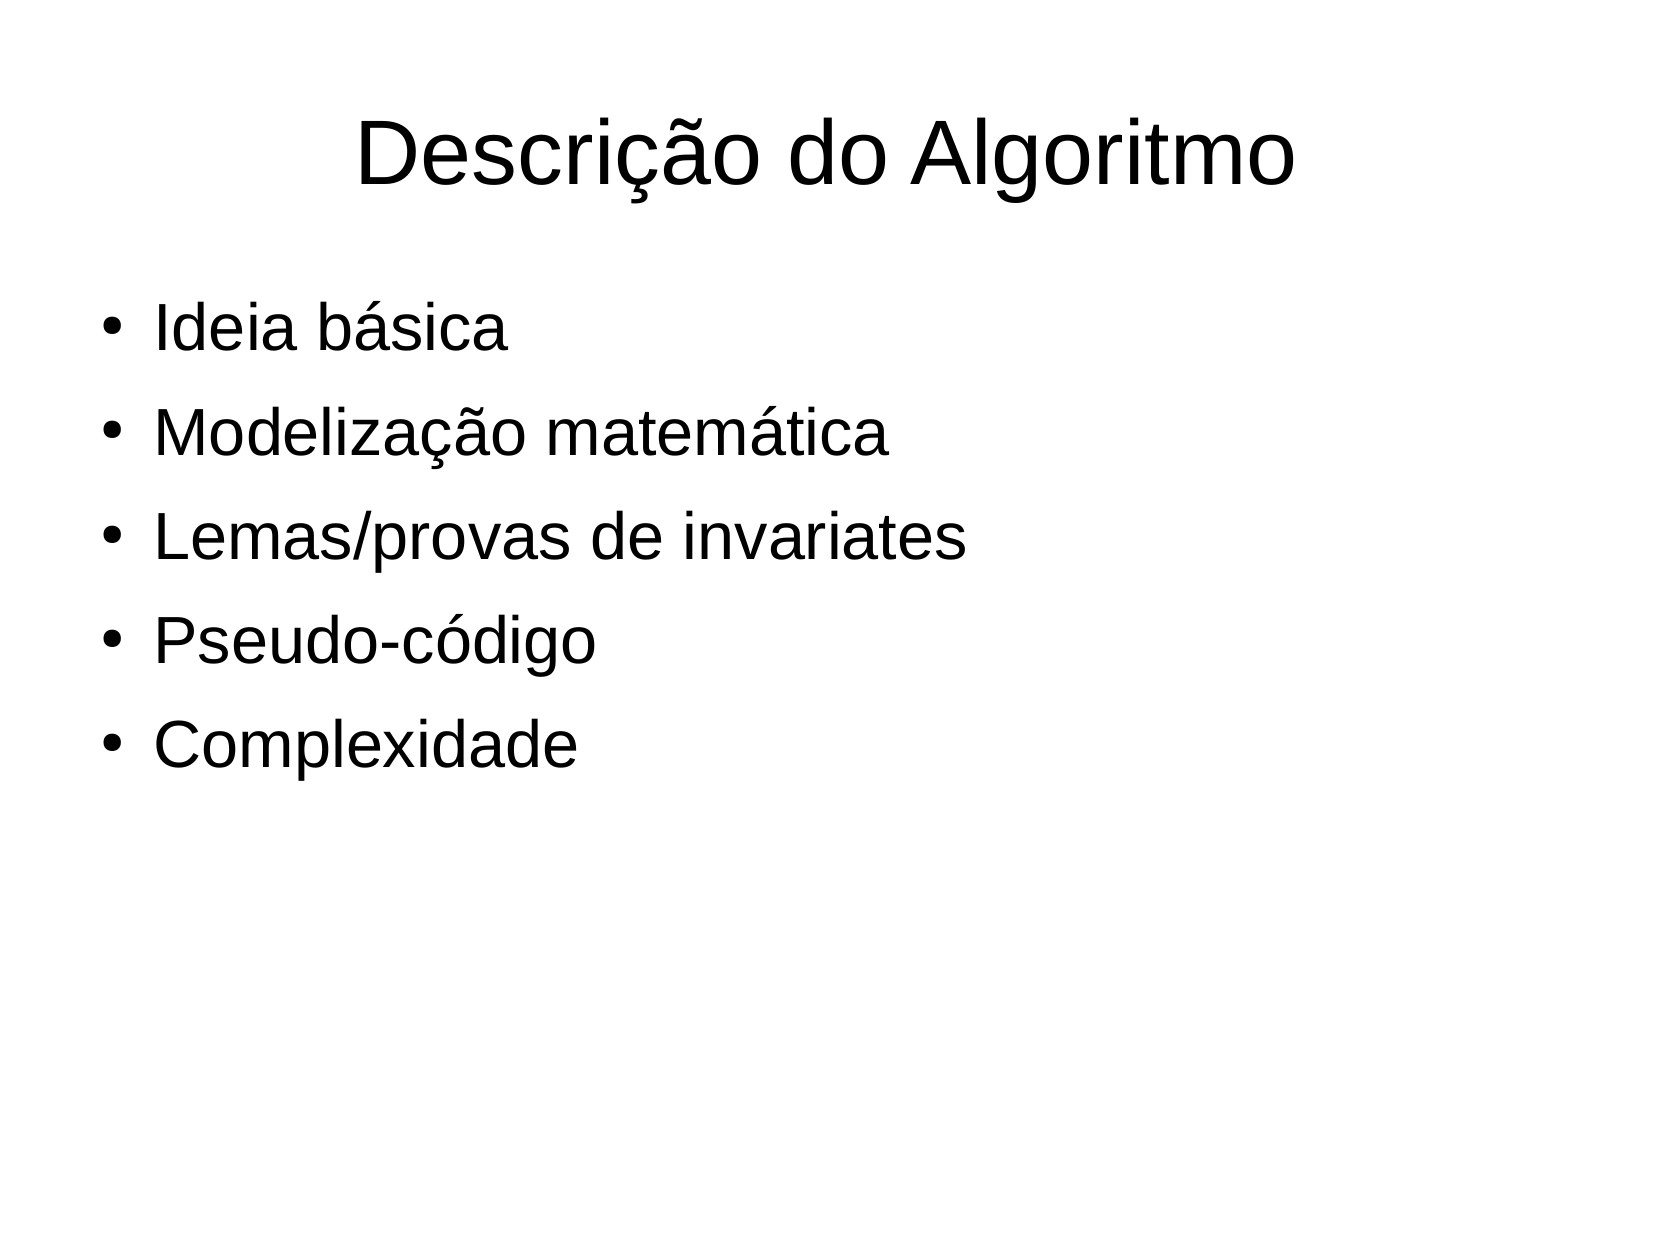

# Descrição do Algoritmo
Ideia básica
Modelização matemática
Lemas/provas de invariates
Pseudo-código
Complexidade